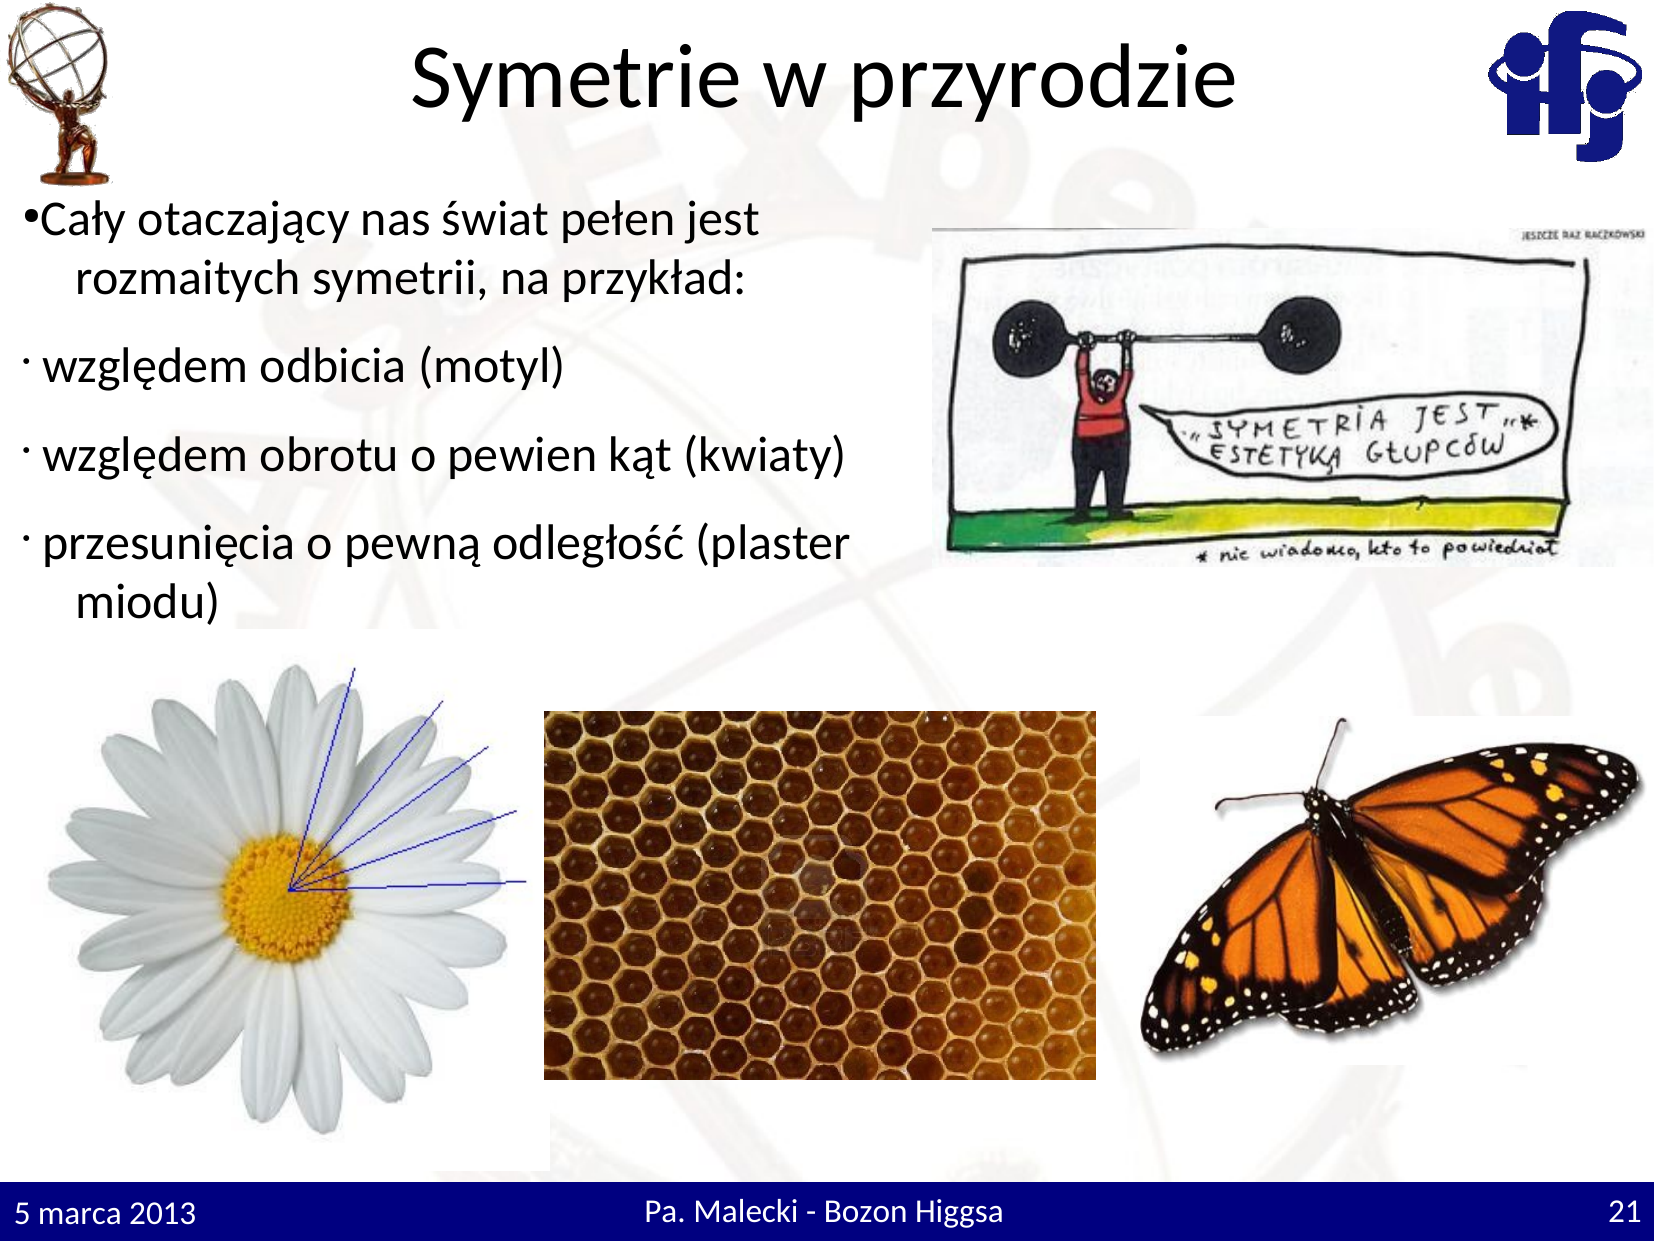

# Symetrie w przyrodzie
Cały otaczający nas świat pełen jest rozmaitych symetrii, na przykład:
 względem odbicia (motyl)
 względem obrotu o pewien kąt (kwiaty)
 przesunięcia o pewną odległość (plaster miodu)
Pa. Malecki - Bozon Higgsa
21
5 marca 2013